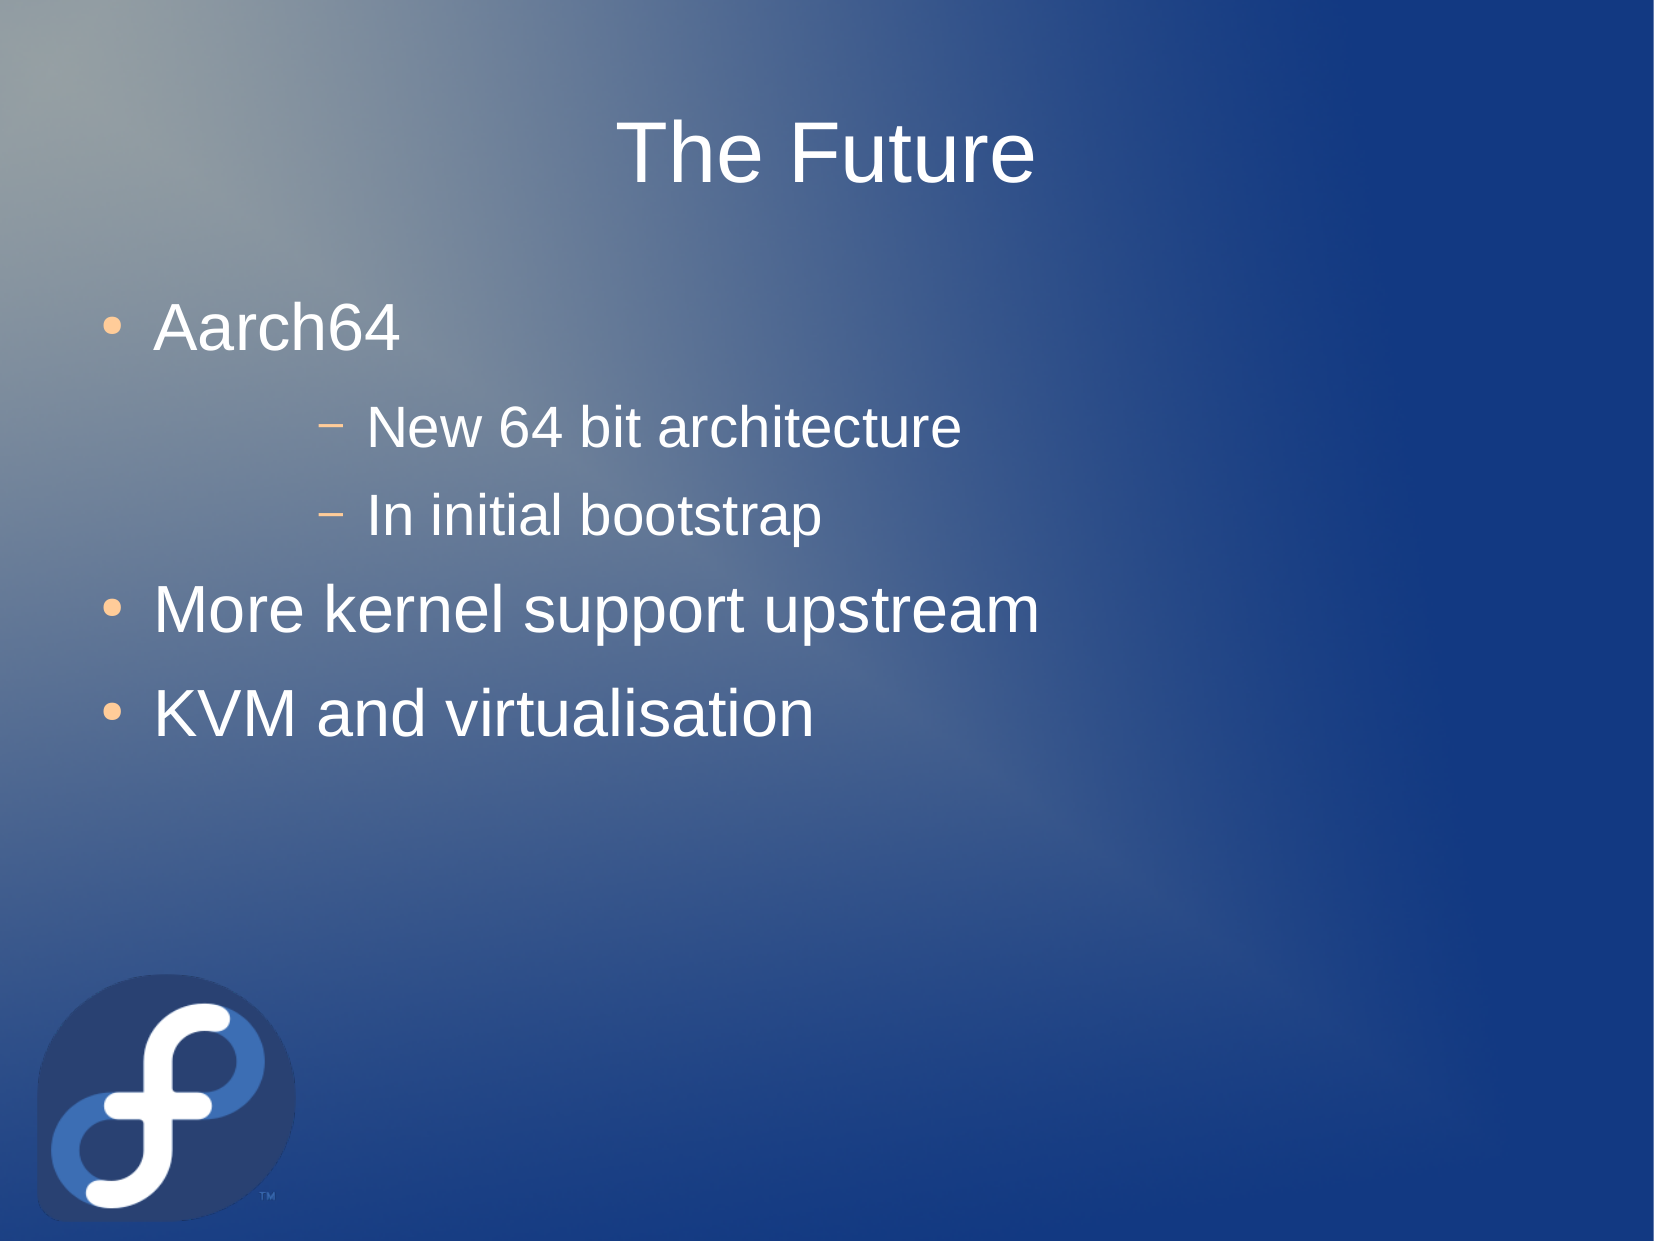

# The Future
Aarch64
New 64 bit architecture
In initial bootstrap
More kernel support upstream
KVM and virtualisation